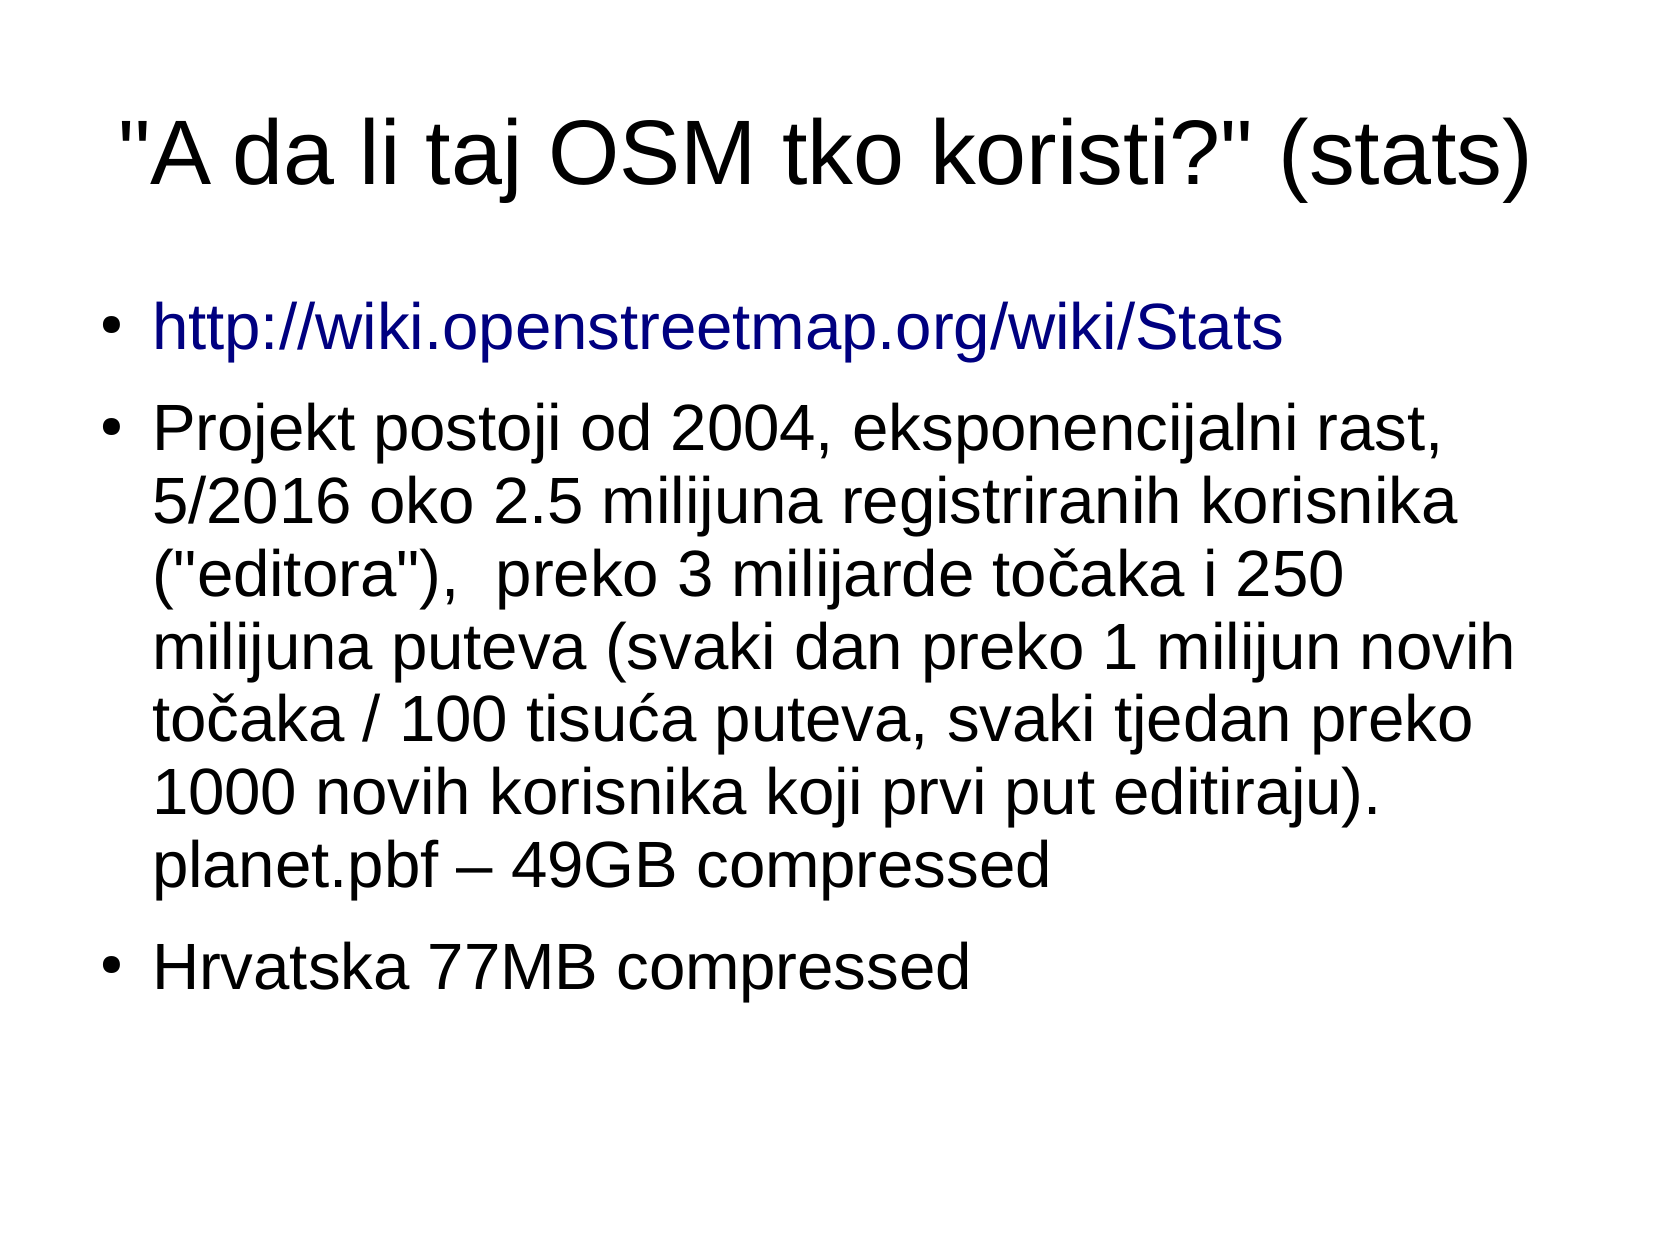

# "A da li taj OSM tko koristi?" (stats)
http://wiki.openstreetmap.org/wiki/Stats
Projekt postoji od 2004, eksponencijalni rast, 5/2016 oko 2.5 milijuna registriranih korisnika ("editora"), preko 3 milijarde točaka i 250 milijuna puteva (svaki dan preko 1 milijun novih točaka / 100 tisuća puteva, svaki tjedan preko 1000 novih korisnika koji prvi put editiraju). planet.pbf – 49GB compressed
Hrvatska 77MB compressed